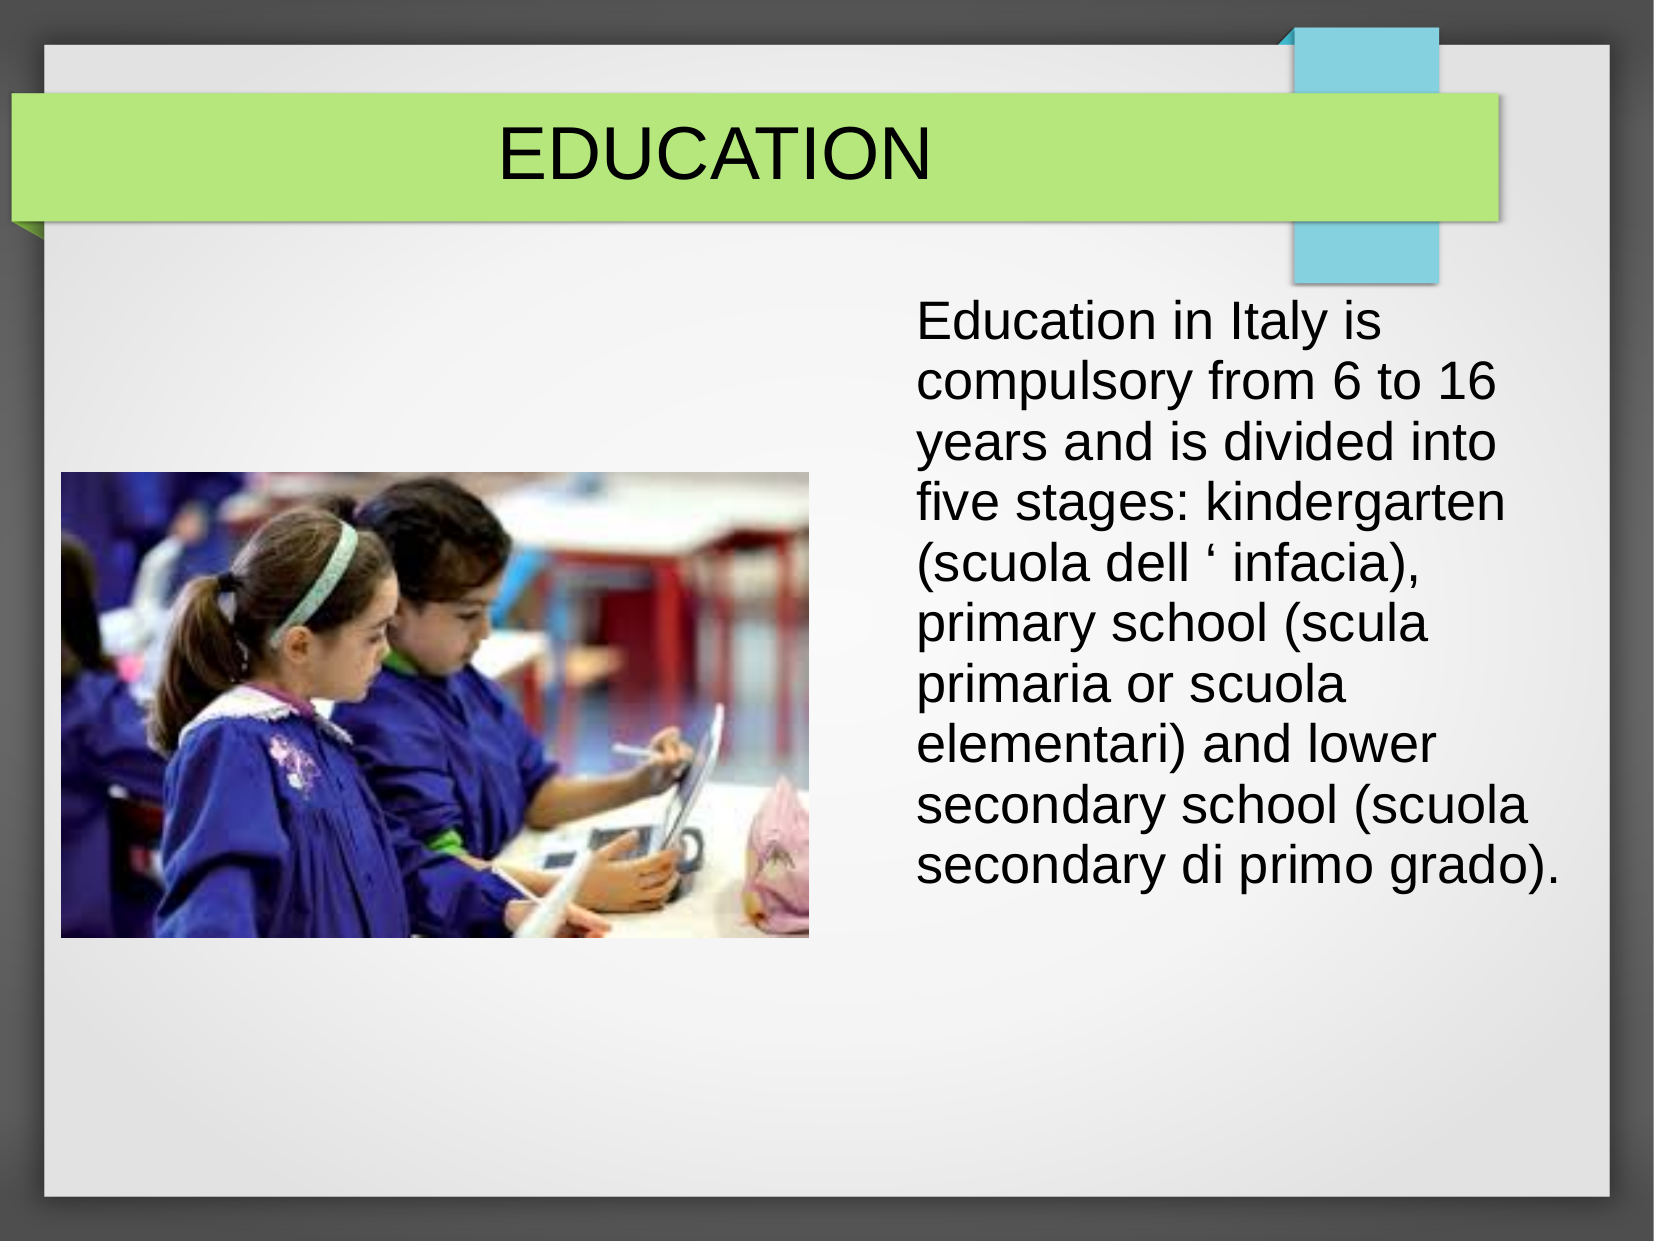

# EDUCATION
Education in Italy is compulsory from 6 to 16 years and is divided into five stages: kindergarten (scuola dell ‘ infacia), primary school (scula primaria or scuola elementari) and lower secondary school (scuola secondary di primo grado).